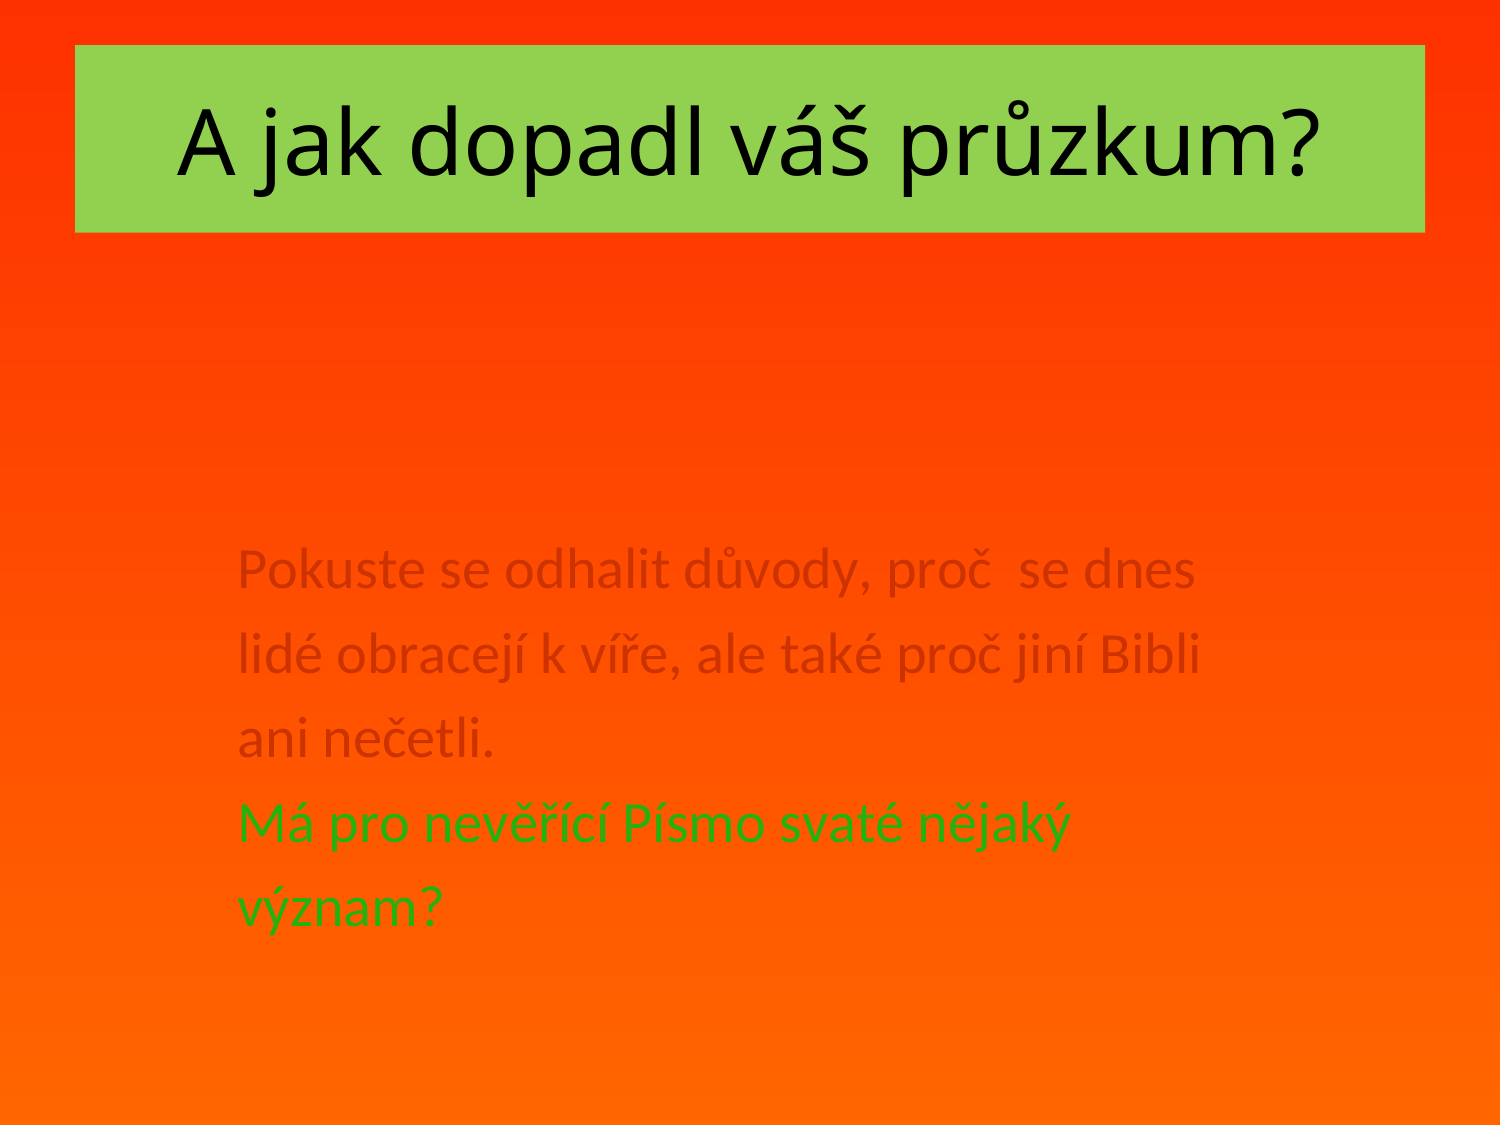

# A jak dopadl váš průzkum?
Pokuste se odhalit důvody, proč se dnes
lidé obracejí k víře, ale také proč jiní Bibli
ani nečetli.
Má pro nevěřící Písmo svaté nějaký
význam?